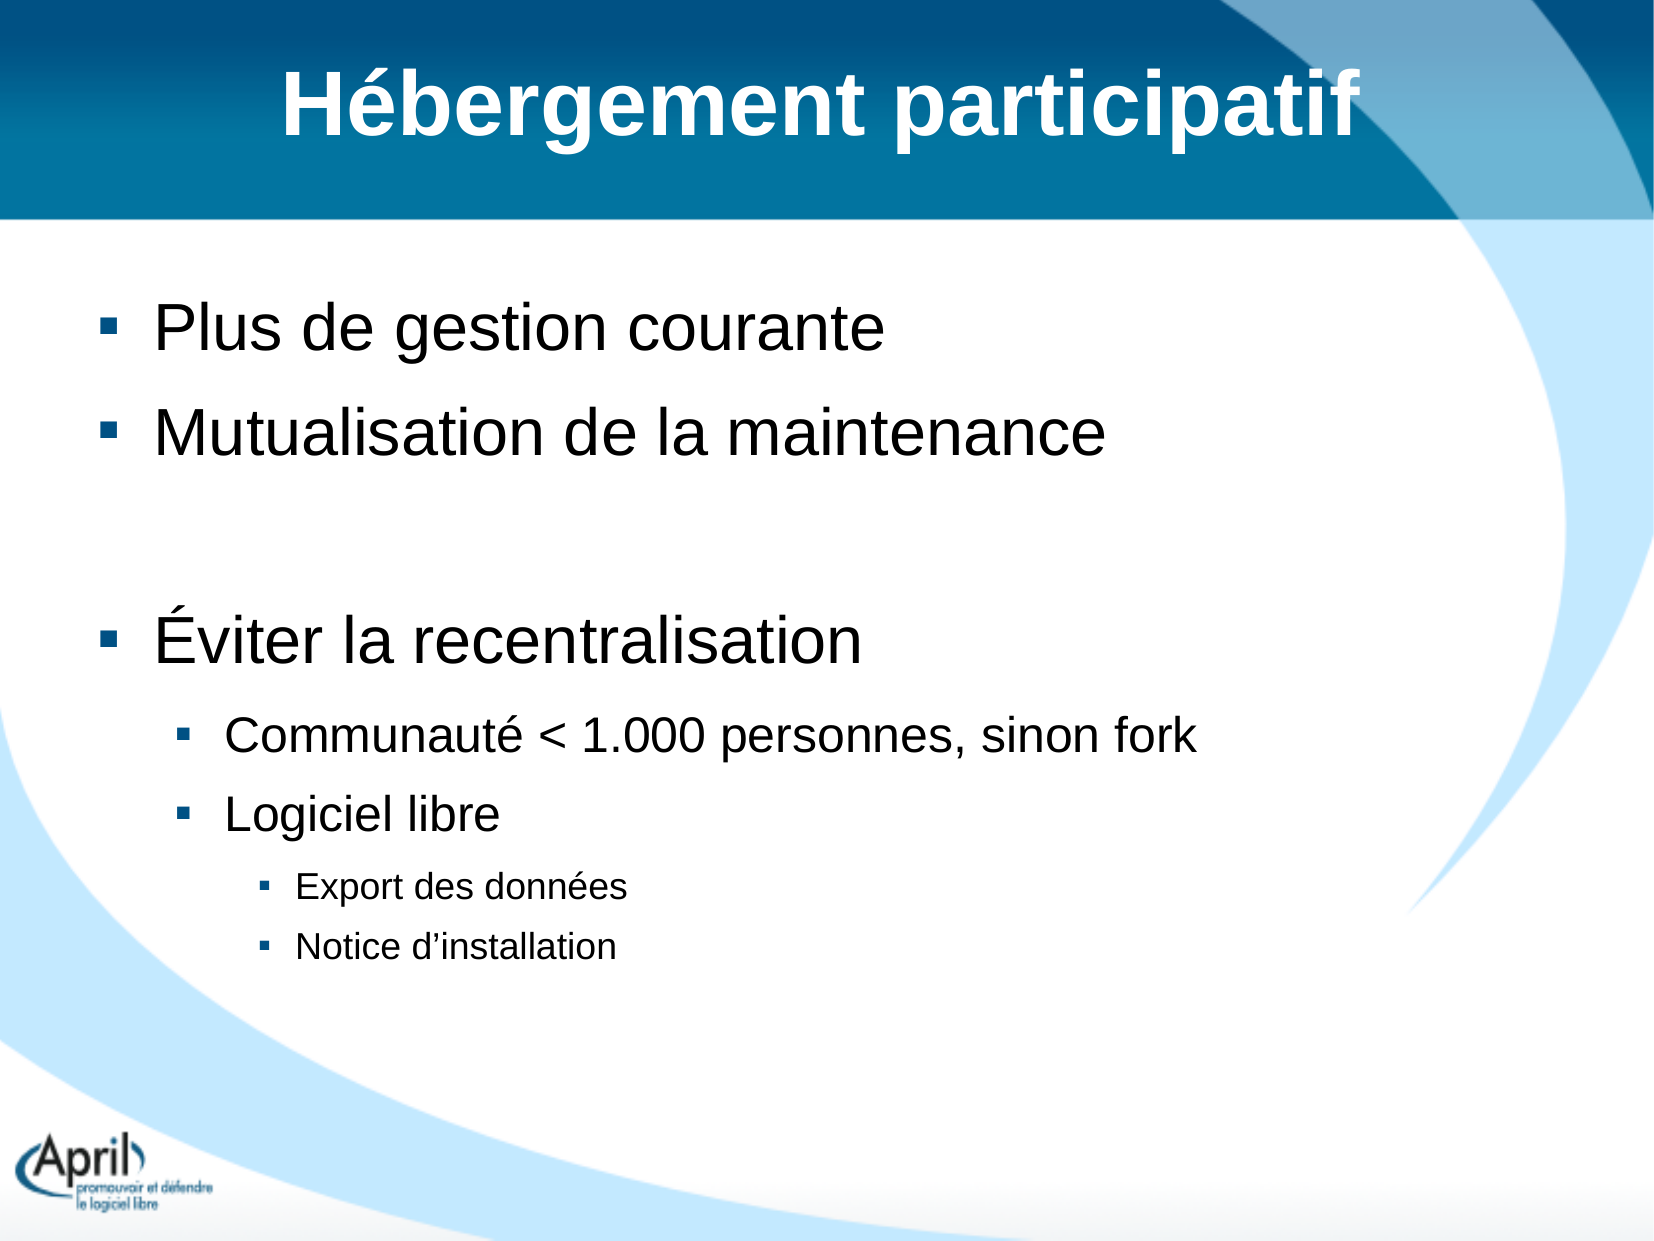

# Hébergement participatif
Plus de gestion courante
Mutualisation de la maintenance
Éviter la recentralisation
Communauté < 1.000 personnes, sinon fork
Logiciel libre
Export des données
Notice d’installation